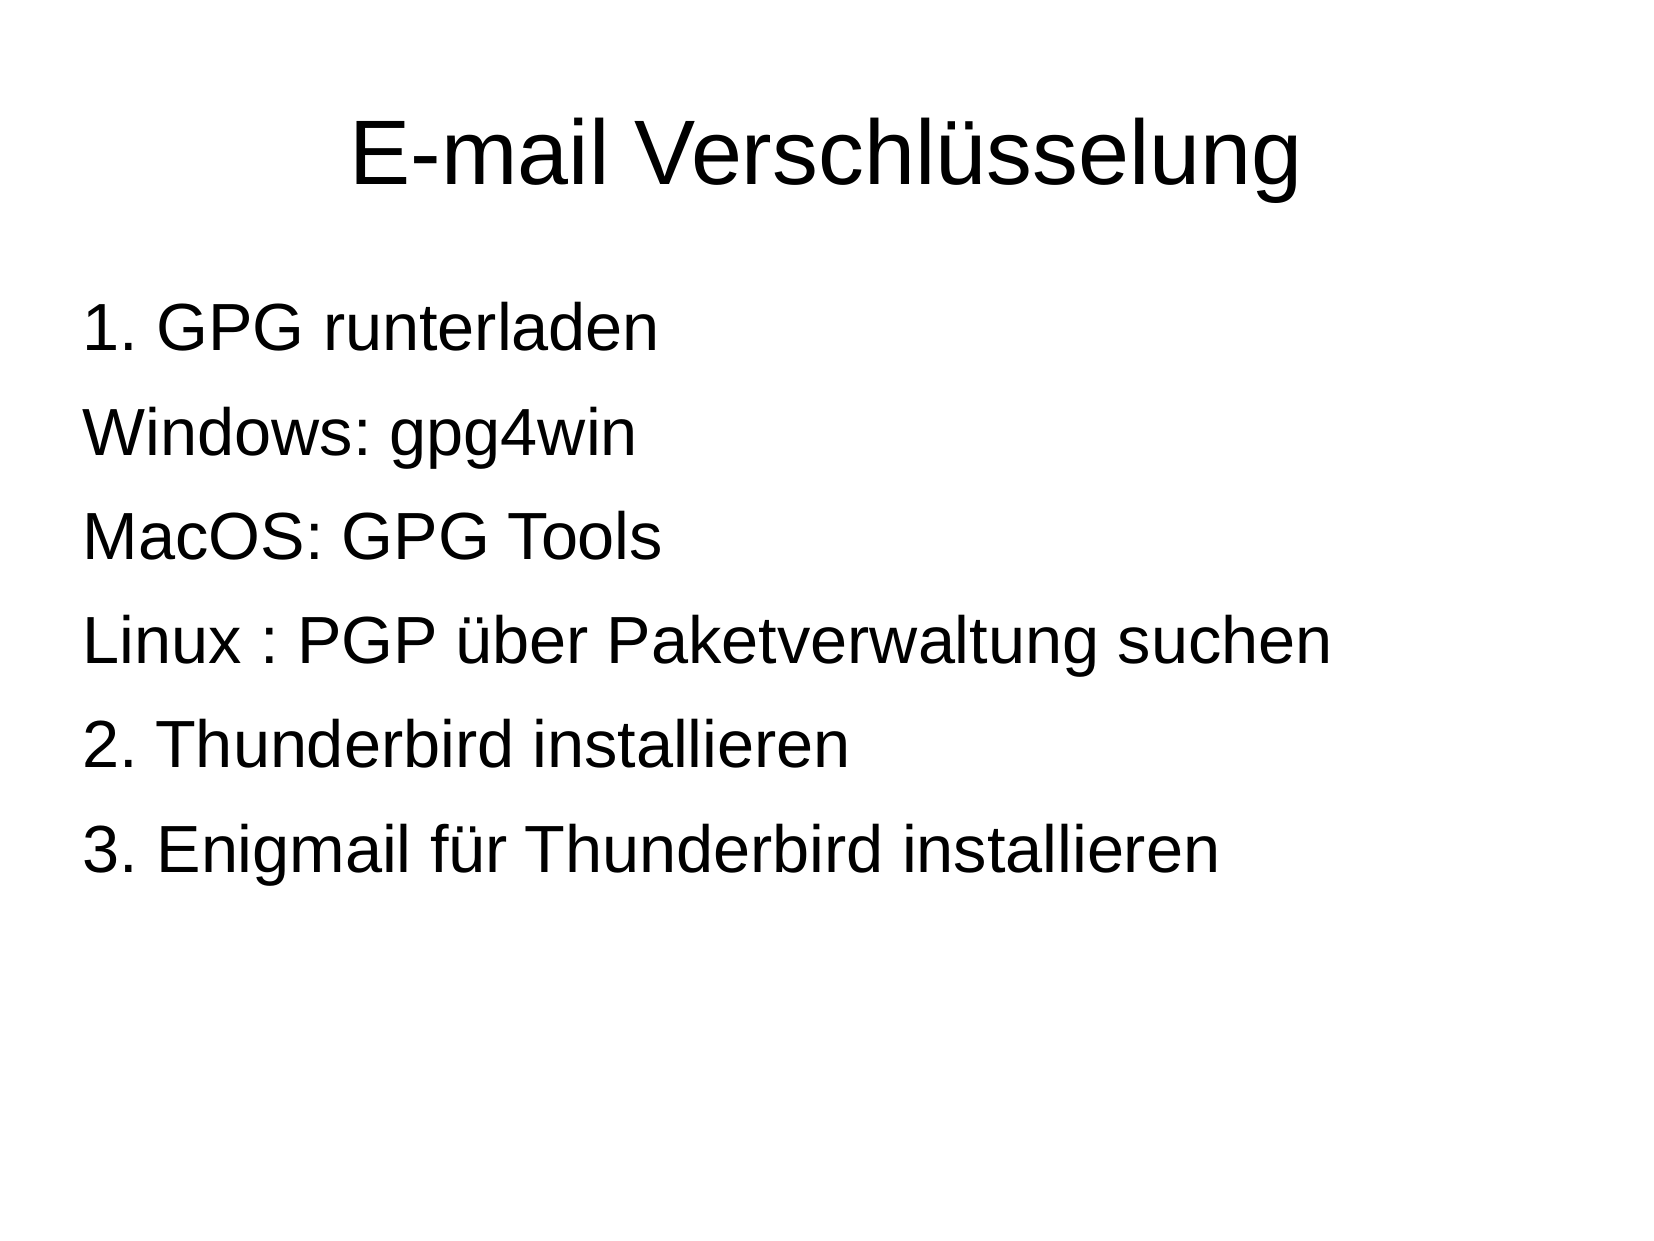

# E-mail Verschlüsselung
1. GPG runterladen
Windows: gpg4win
MacOS: GPG Tools
Linux : PGP über Paketverwaltung suchen
2. Thunderbird installieren
3. Enigmail für Thunderbird installieren